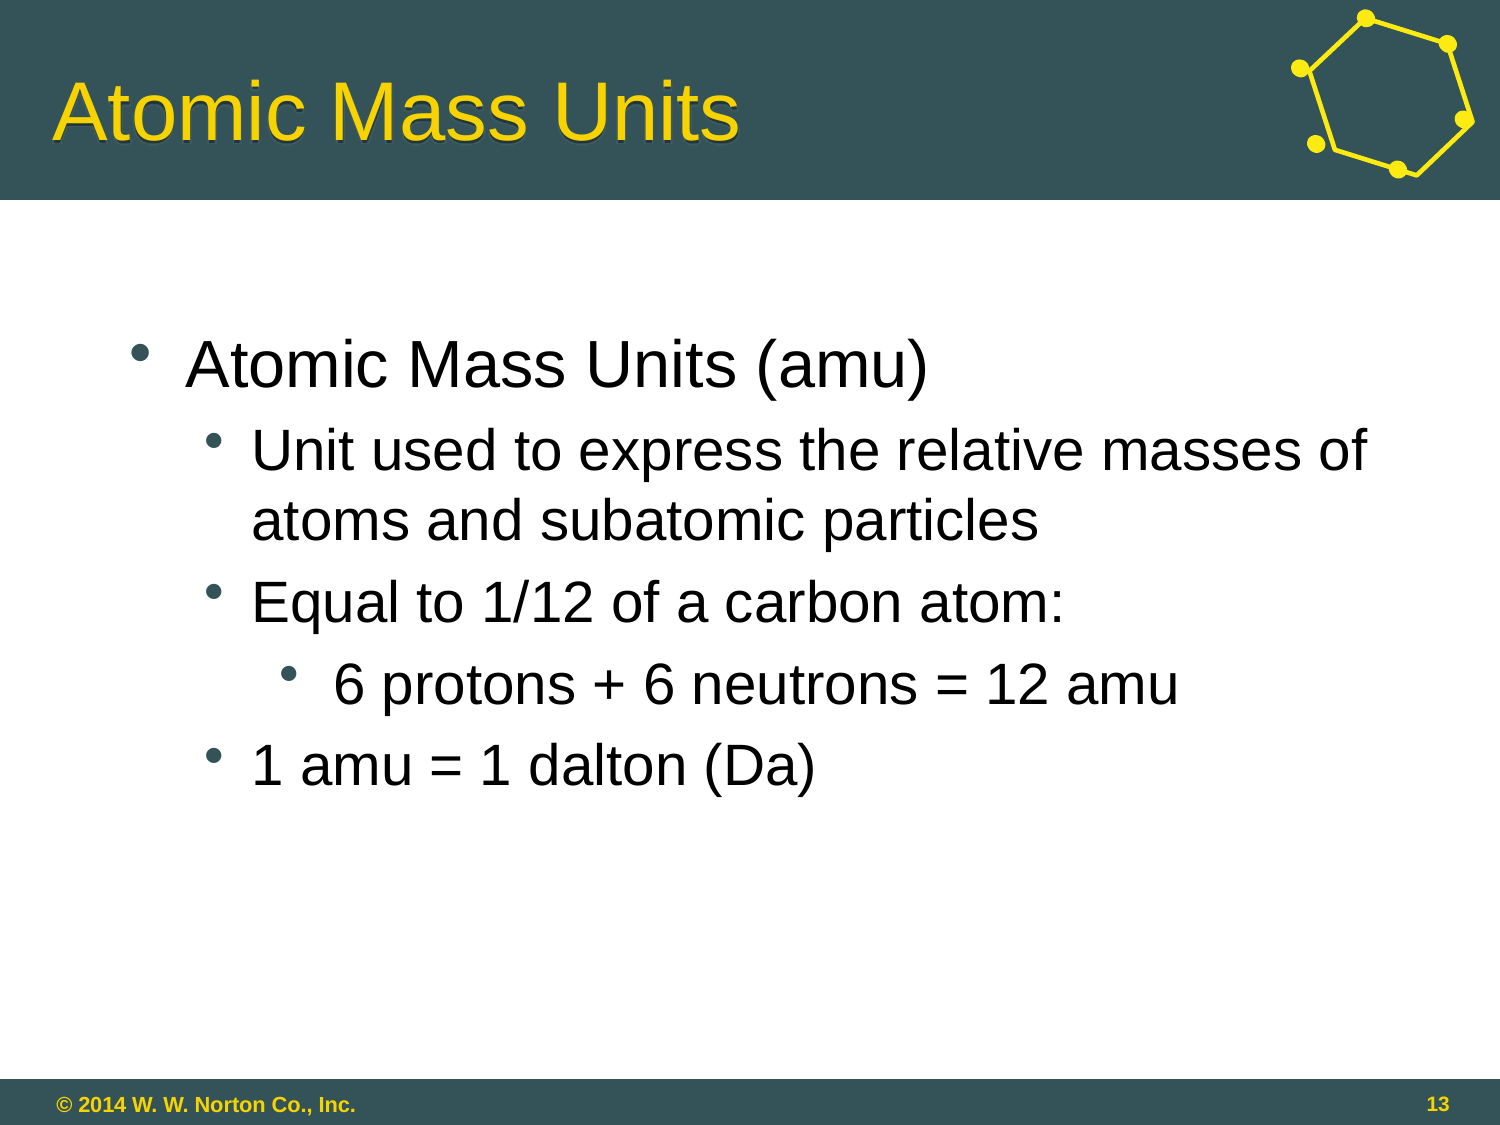

Atomic Mass Units
# Atomic Mass Units (amu)
Unit used to express the relative masses of atoms and subatomic particles
Equal to 1/12 of a carbon atom:
 6 protons + 6 neutrons = 12 amu
1 amu = 1 dalton (Da)